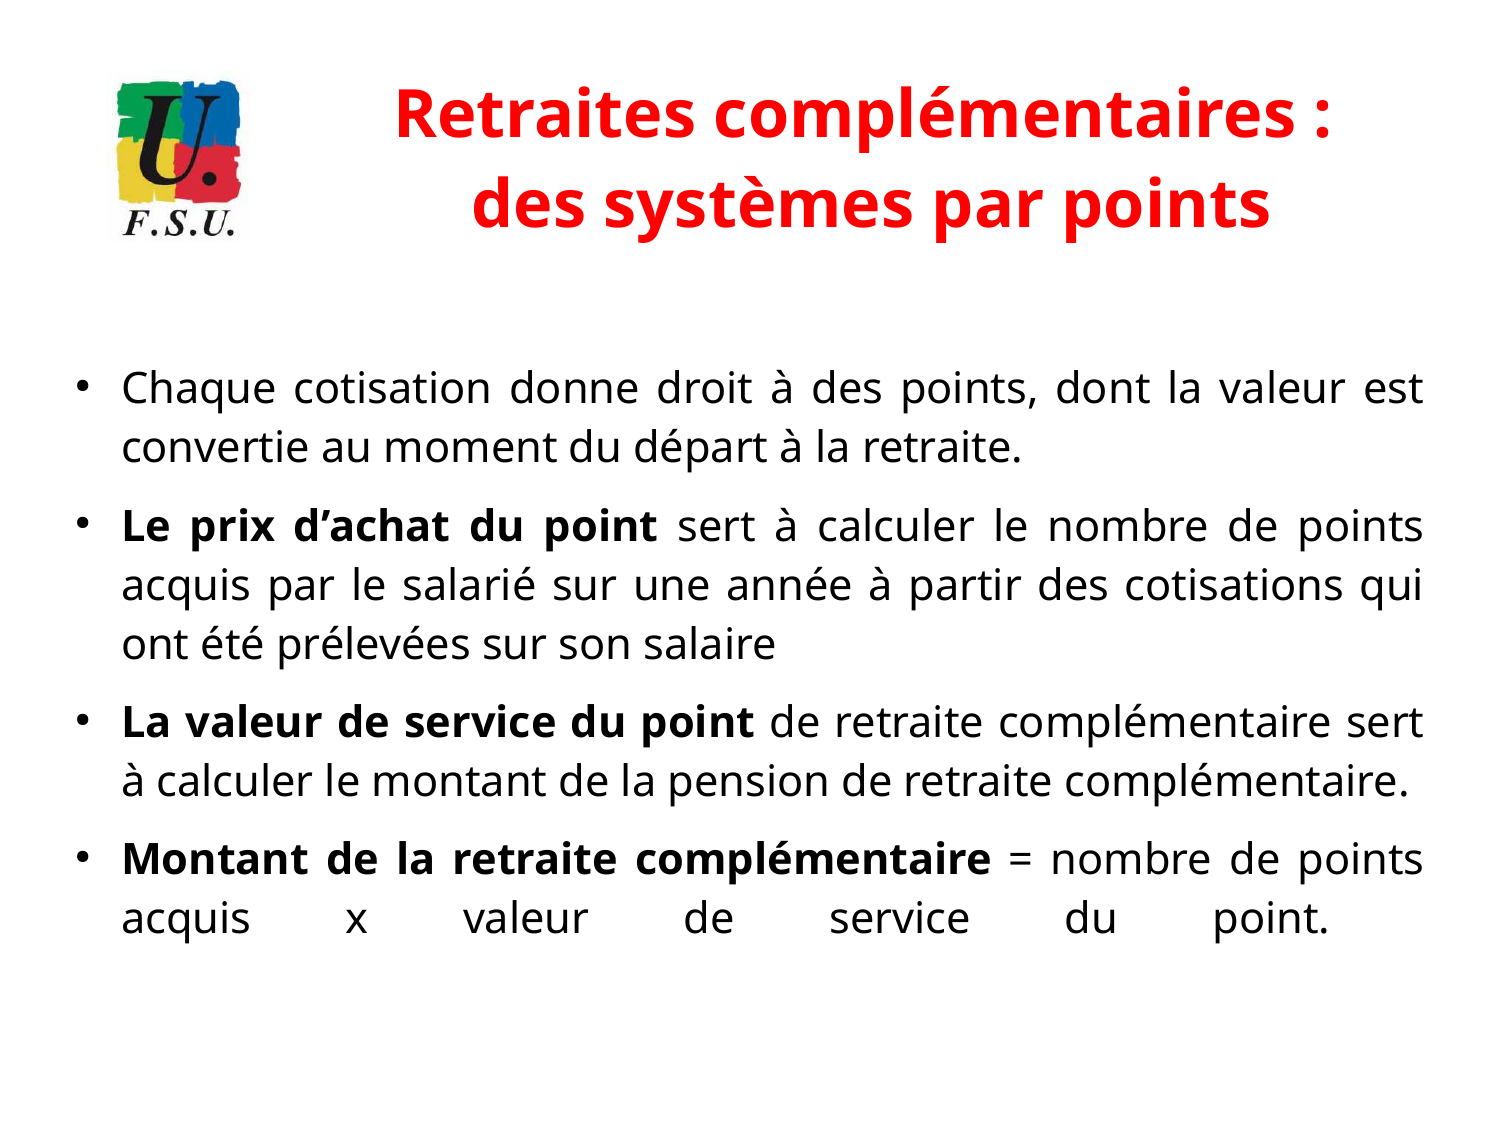

# Retraites complémentaires : des systèmes par points
Chaque cotisation donne droit à des points, dont la valeur est convertie au moment du départ à la retraite.
Le prix d’achat du point sert à calculer le nombre de points acquis par le salarié sur une année à partir des cotisations qui ont été prélevées sur son salaire
La valeur de service du point de retraite complémentaire sert à calculer le montant de la pension de retraite complémentaire.
Montant de la retraite complémentaire = nombre de points acquis x valeur de service du point.